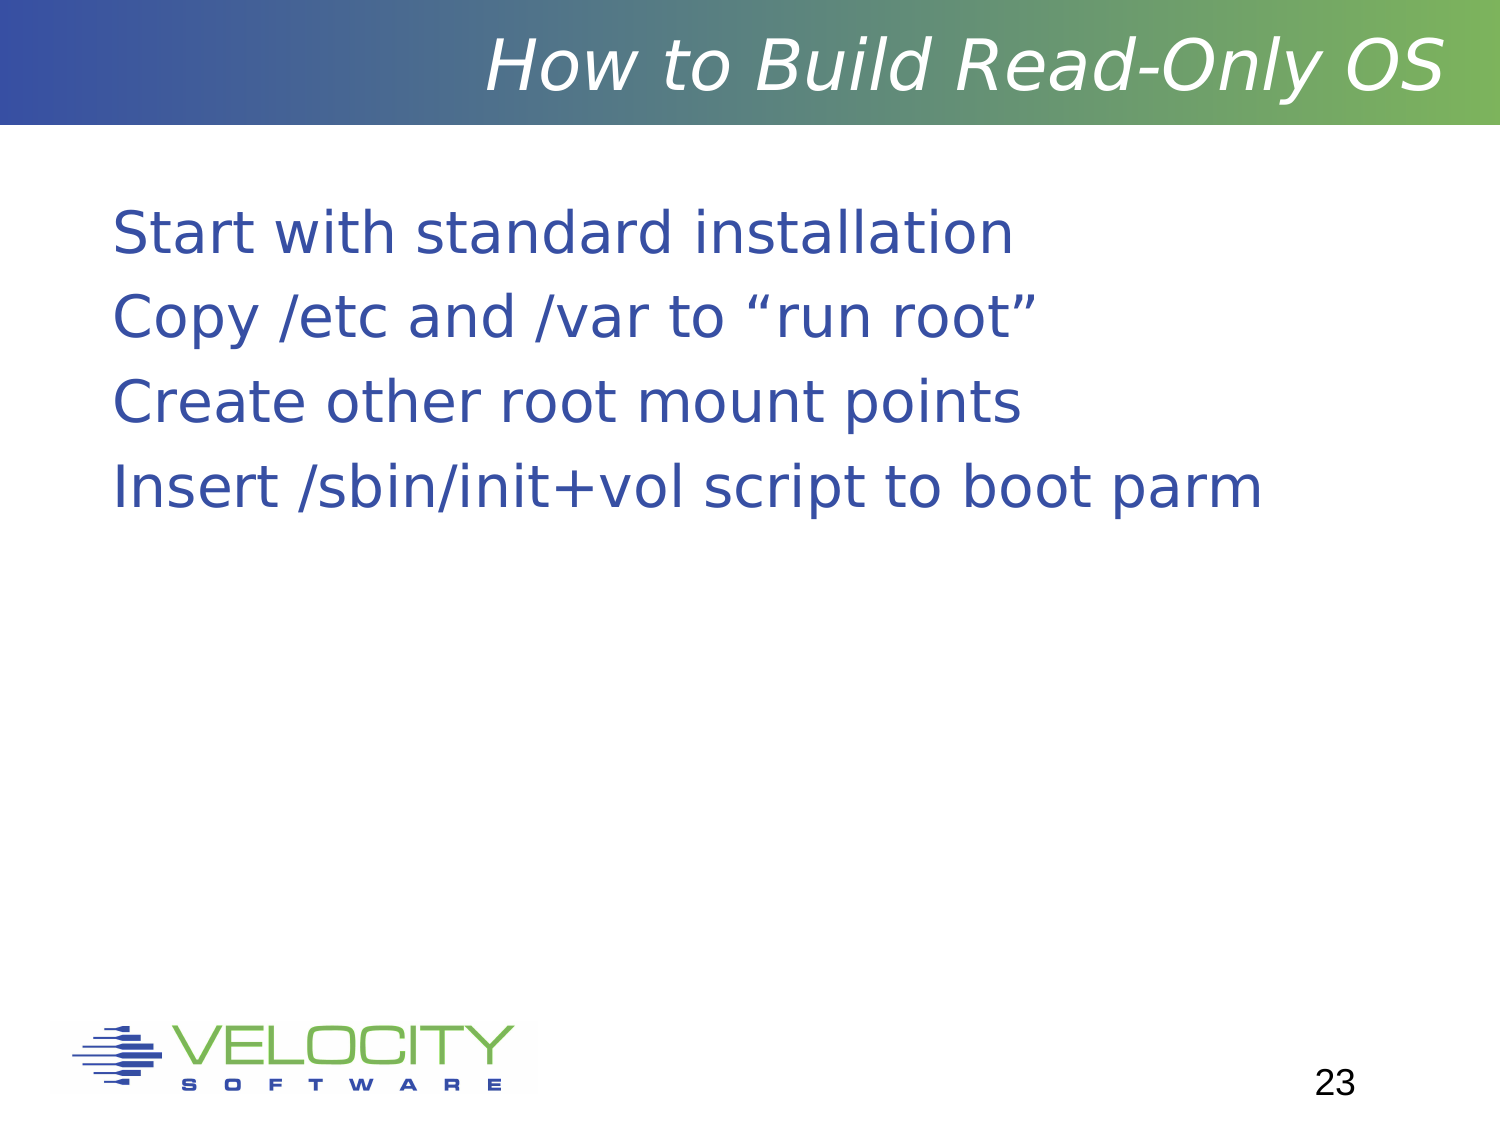

# How to Build Read-Only OS
Start with standard installation
Copy /etc and /var to “run root”
Create other root mount points
Insert /sbin/init+vol script to boot parm
23